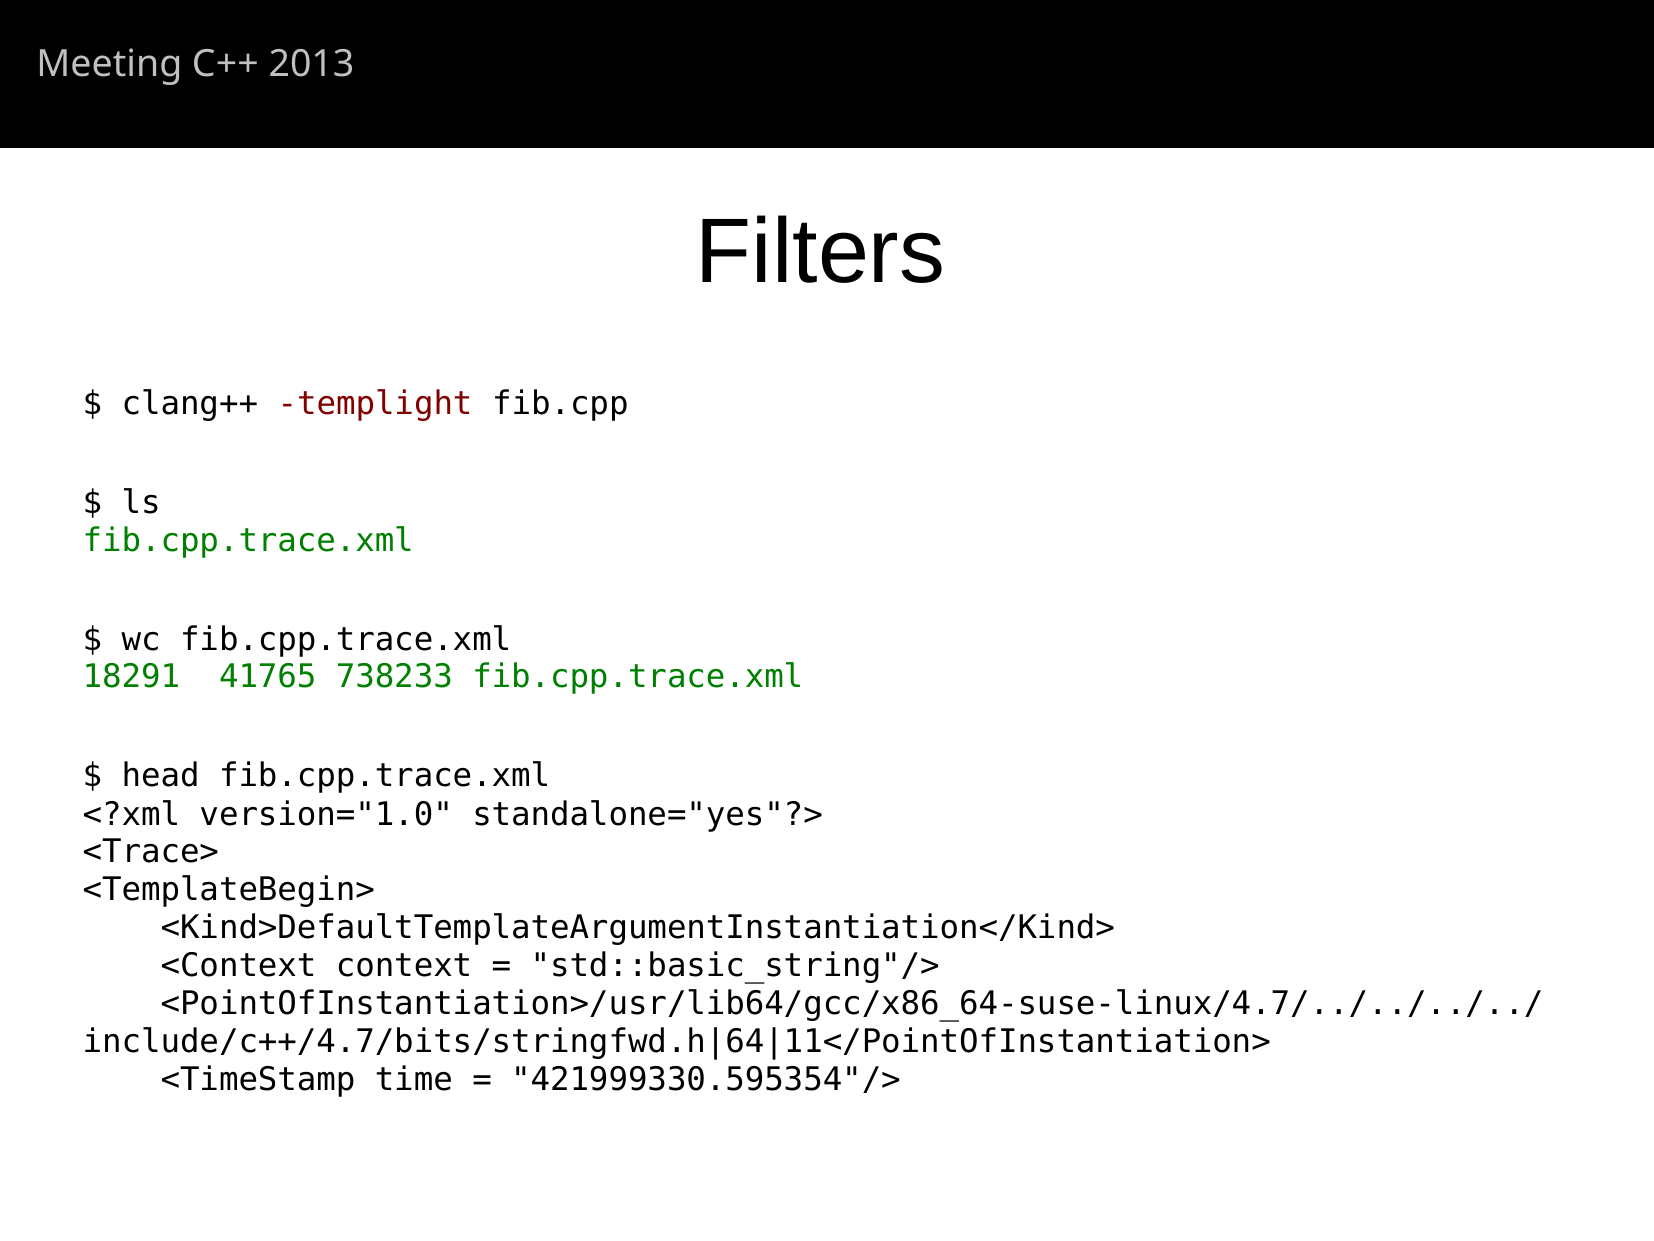

# Filters
$ clang++ -templight fib.cpp
$ ls
fib.cpp.trace.xml
$ wc fib.cpp.trace.xml
18291 41765 738233 fib.cpp.trace.xml
$ head fib.cpp.trace.xml
<?xml version="1.0" standalone="yes"?>
<Trace>
<TemplateBegin>
 <Kind>DefaultTemplateArgumentInstantiation</Kind>
 <Context context = "std::basic_string"/>
 <PointOfInstantiation>/usr/lib64/gcc/x86_64-suse-linux/4.7/../../../../include/c++/4.7/bits/stringfwd.h|64|11</PointOfInstantiation>
 <TimeStamp time = "421999330.595354"/>